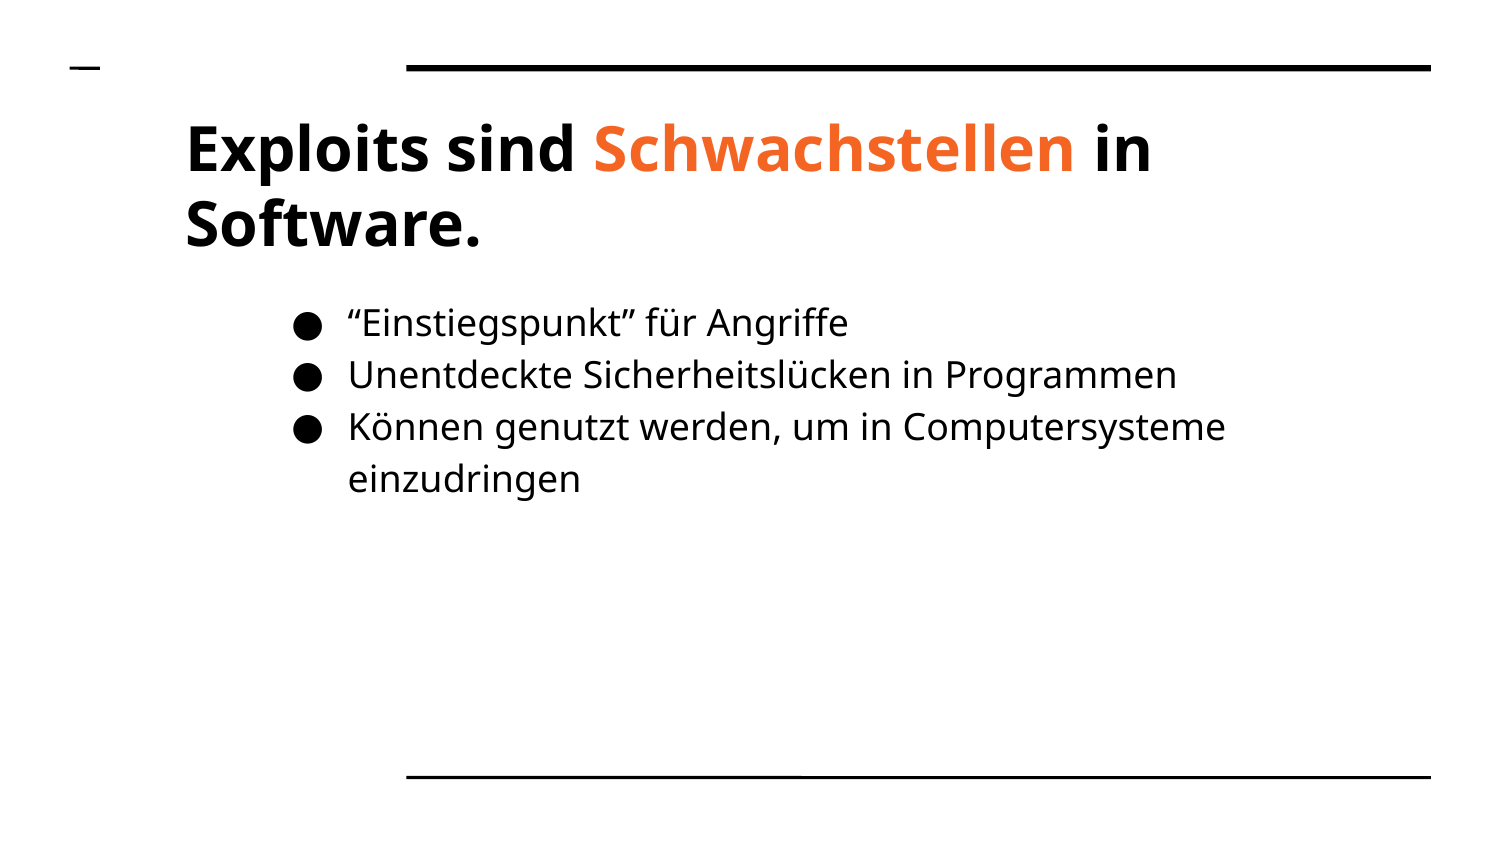

# Exploits sind Schwachstellen in Software.
“Einstiegspunkt” für Angriffe
Unentdeckte Sicherheitslücken in Programmen
Können genutzt werden, um in Computersysteme einzudringen